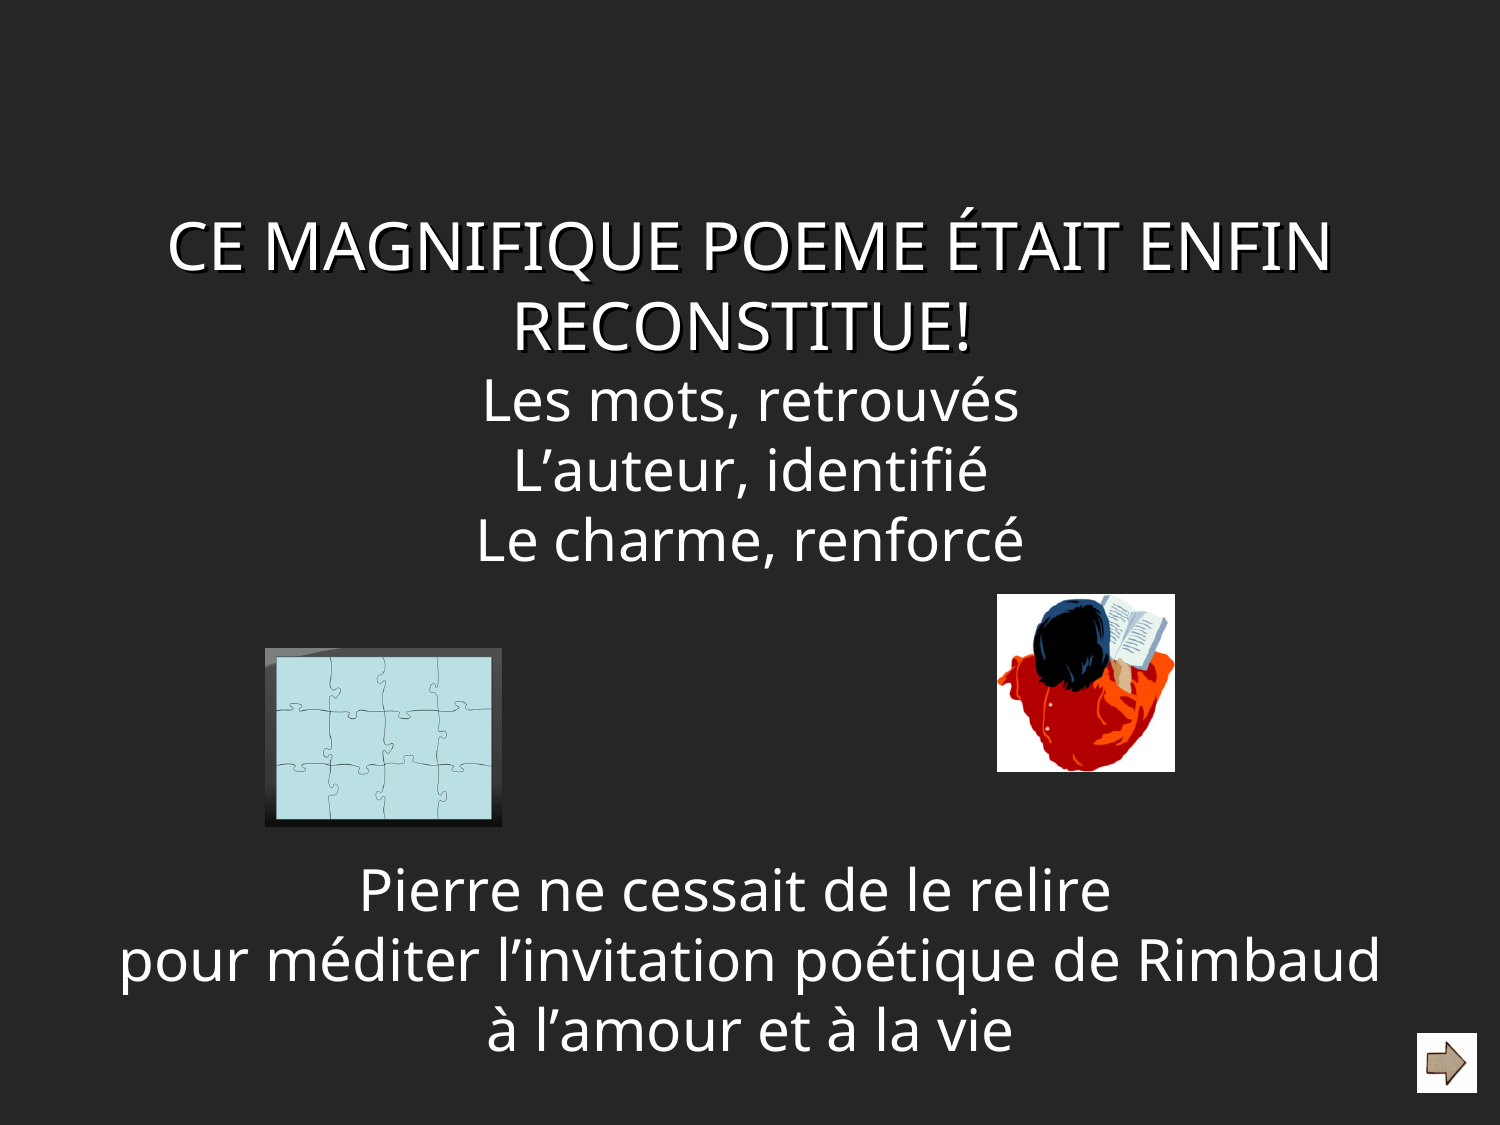

CE MAGNIFIQUE POEME ÉTAIT ENFIN RECONSTITUE!
Les mots, retrouvés
L’auteur, identifié
Le charme, renforcé
Pierre ne cessait de le relire
pour méditer l’invitation poétique de Rimbaud
à l’amour et à la vie